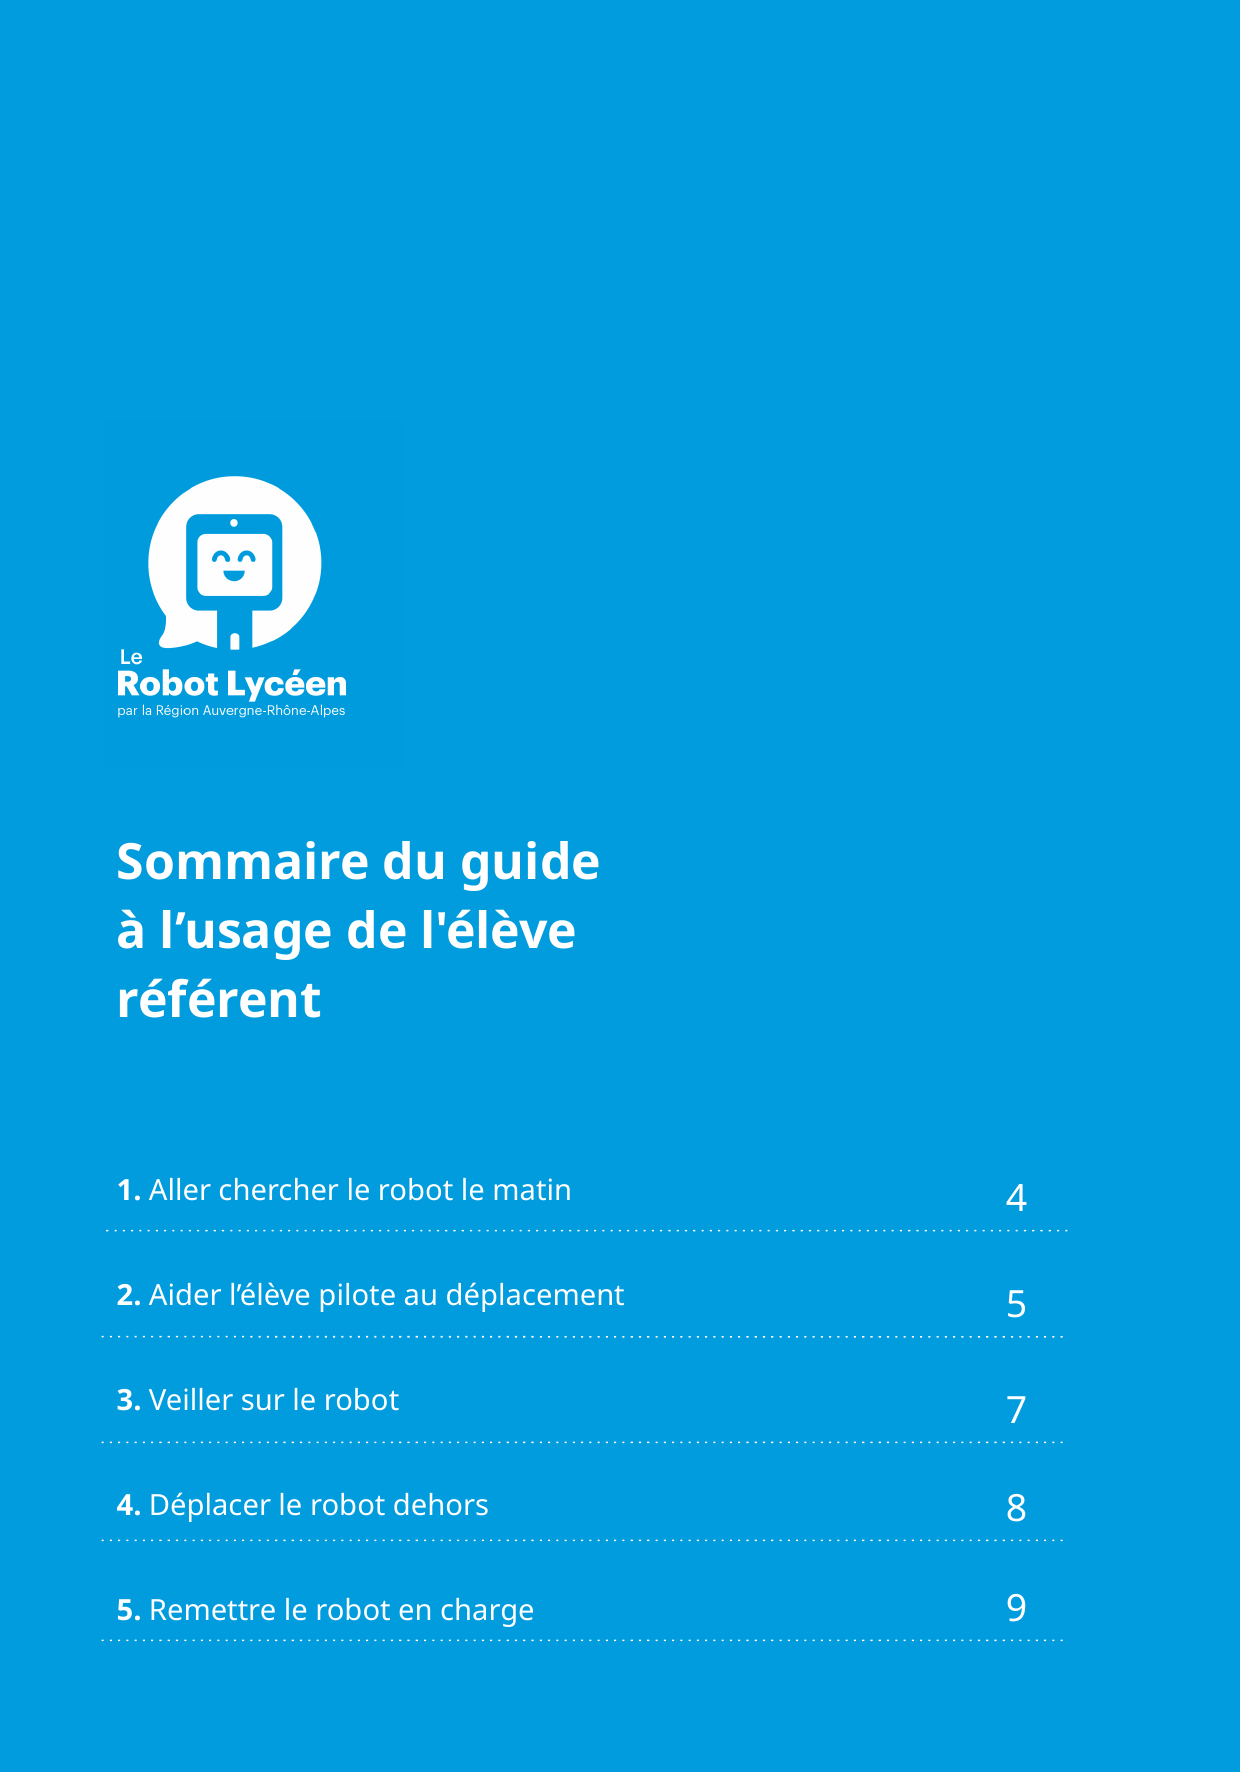

Sommaire du guide
à l’usage de l'élève
référent
1. Aller chercher le robot le matin
2. Aider l’élève pilote au déplacement
3. Veiller sur le robot
4. Déplacer le robot dehors
5. Remettre le robot en charge
4
5
7
8
9